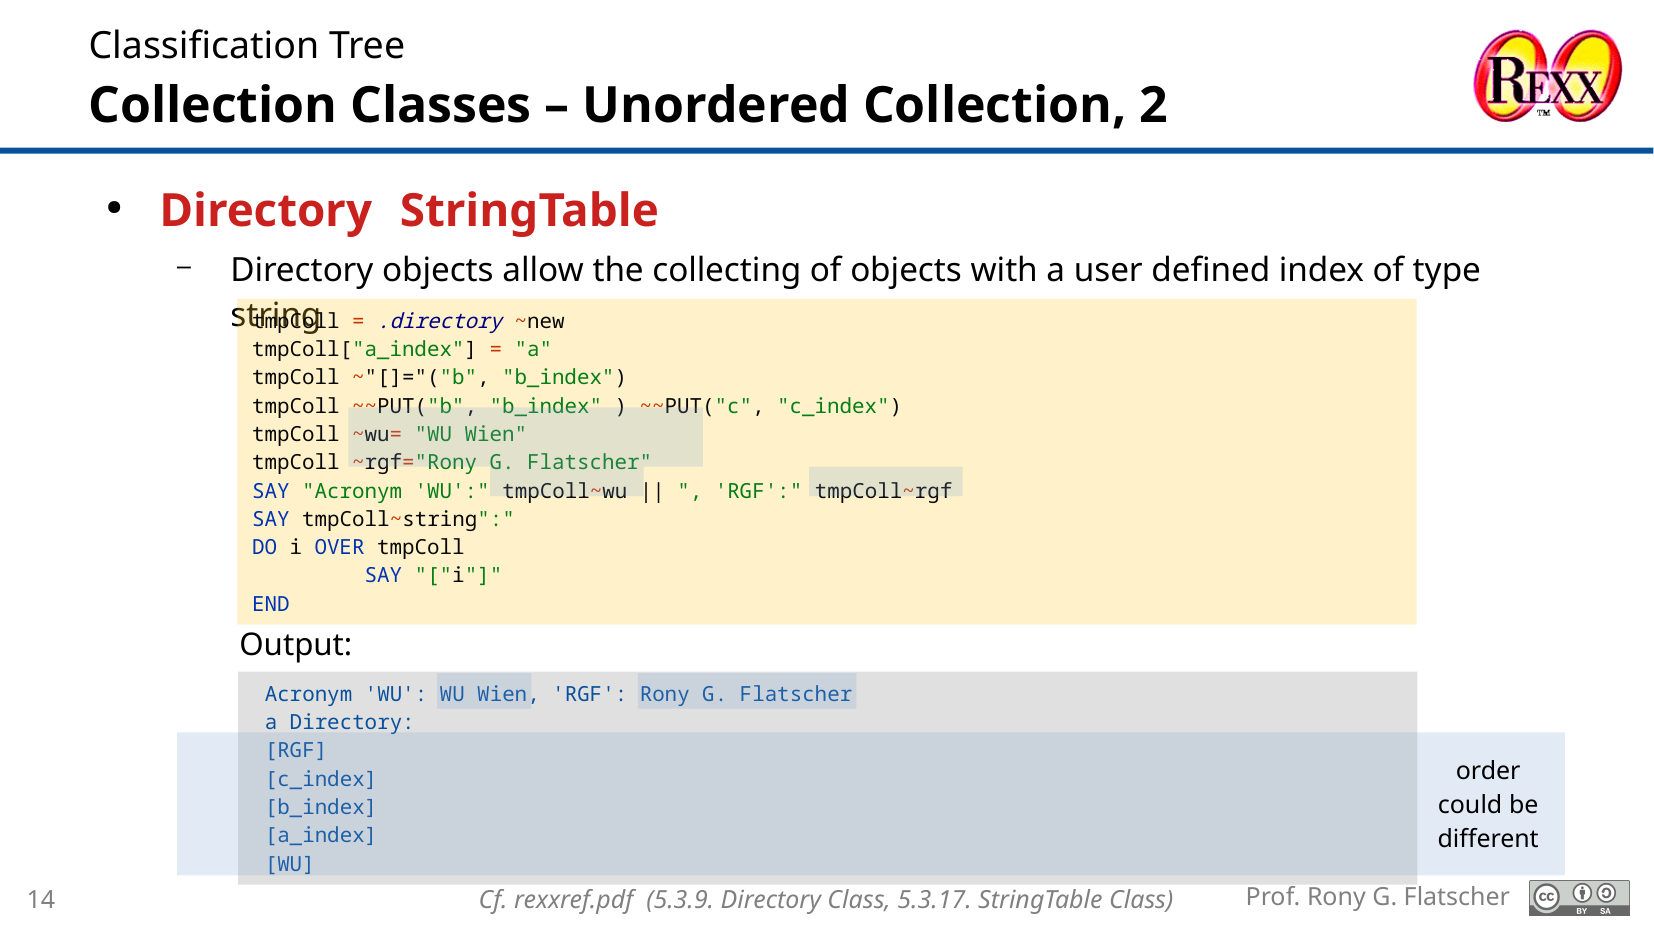

Classification Tree
Collection Classes – Unordered Collection, 2
# Directory (StringTable)
Directory objects allow the collecting of objects with a user defined index of type string
tmpColl = .directory ~new
tmpColl["a_index"] = "a"
tmpColl ~"[]="("b", "b_index")
tmpColl ~~PUT("b", "b_index" ) ~~PUT("c", "c_index")
tmpColl ~wu= "WU Wien"
tmpColl ~rgf="Rony G. Flatscher"
SAY "Acronym 'WU':" tmpColl~wu || ", 'RGF':" tmpColl~rgf
SAY tmpColl~string":"
DO i OVER tmpColl
 SAY "["i"]"
END
Output:
Acronym 'WU': WU Wien, 'RGF': Rony G. Flatscher
a Directory:
[RGF]
[c_index]
[b_index]
[a_index]
[WU]
order
could be
different
Cf. rexxref.pdf (5.3.9. Directory Class, 5.3.17. StringTable Class)